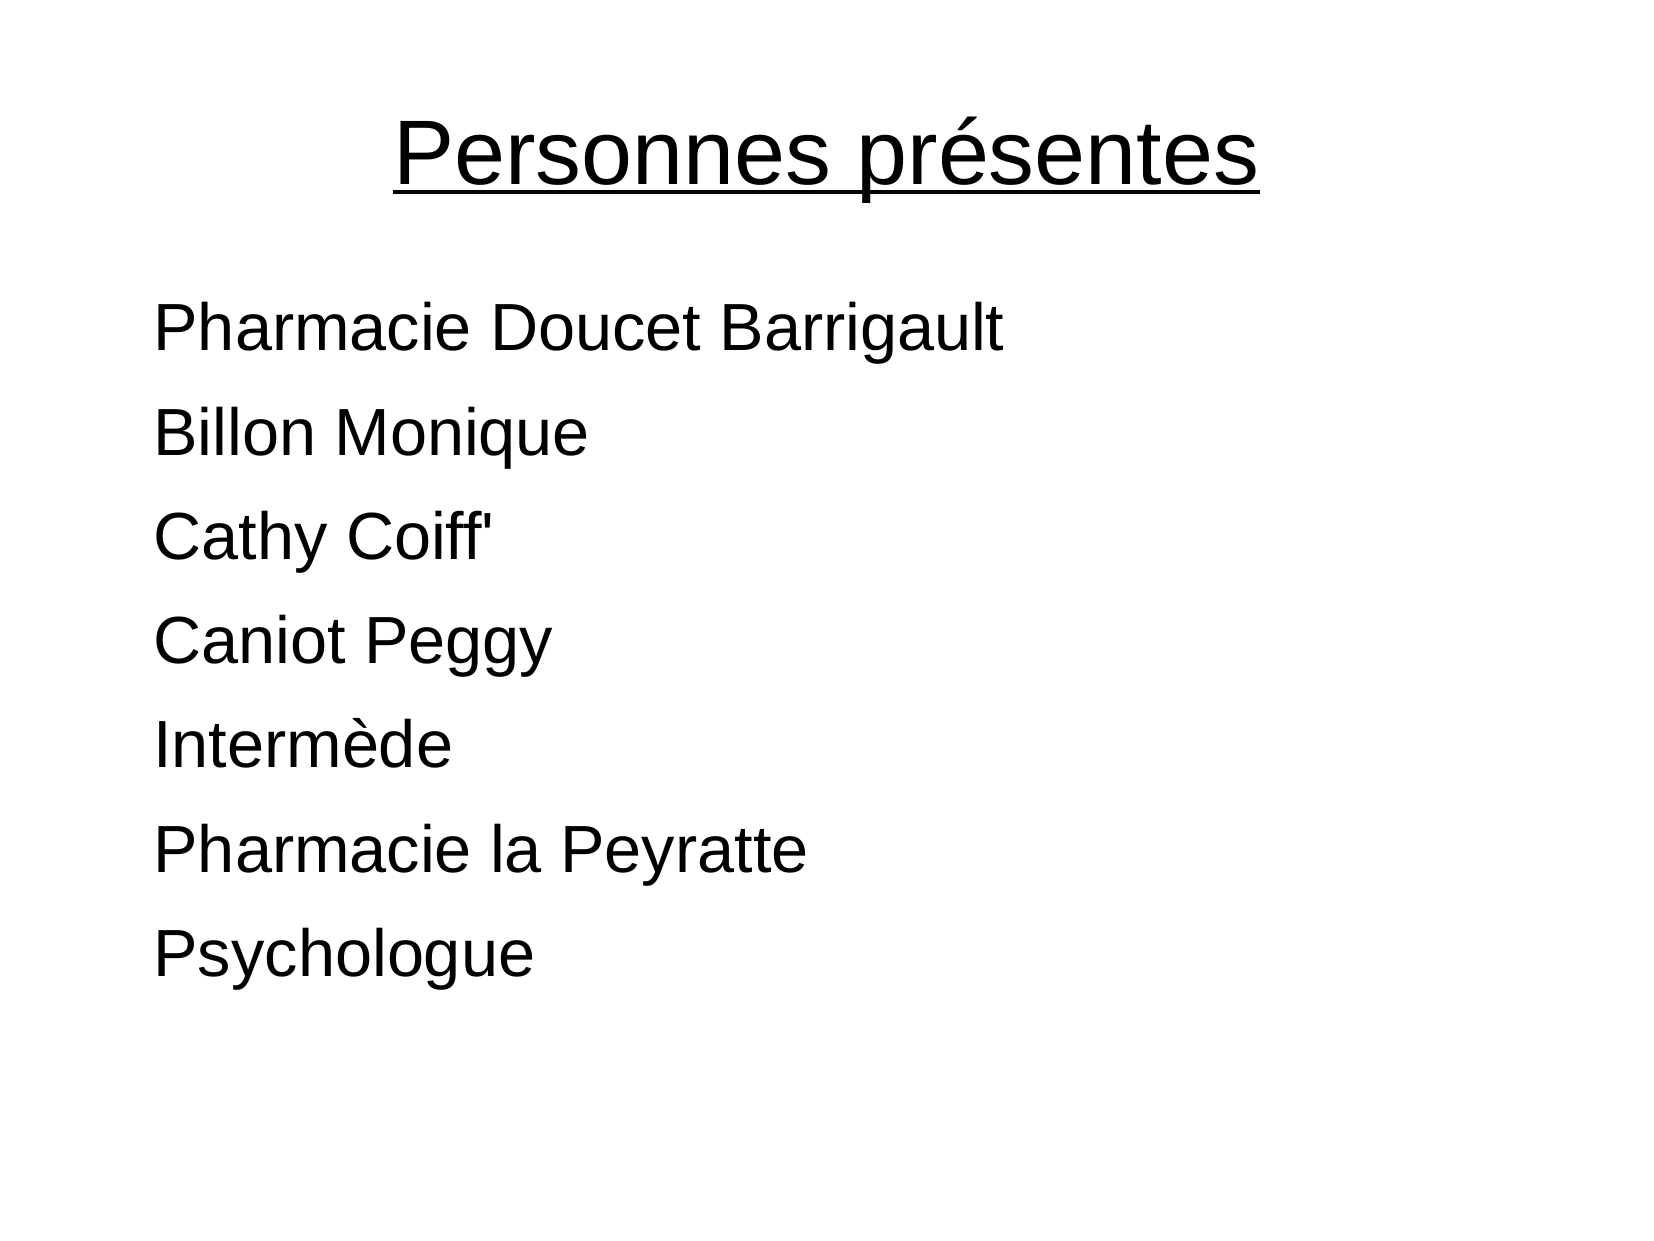

# Personnes présentes
Pharmacie Doucet Barrigault
Billon Monique
Cathy Coiff'
Caniot Peggy
Intermède
Pharmacie la Peyratte
Psychologue